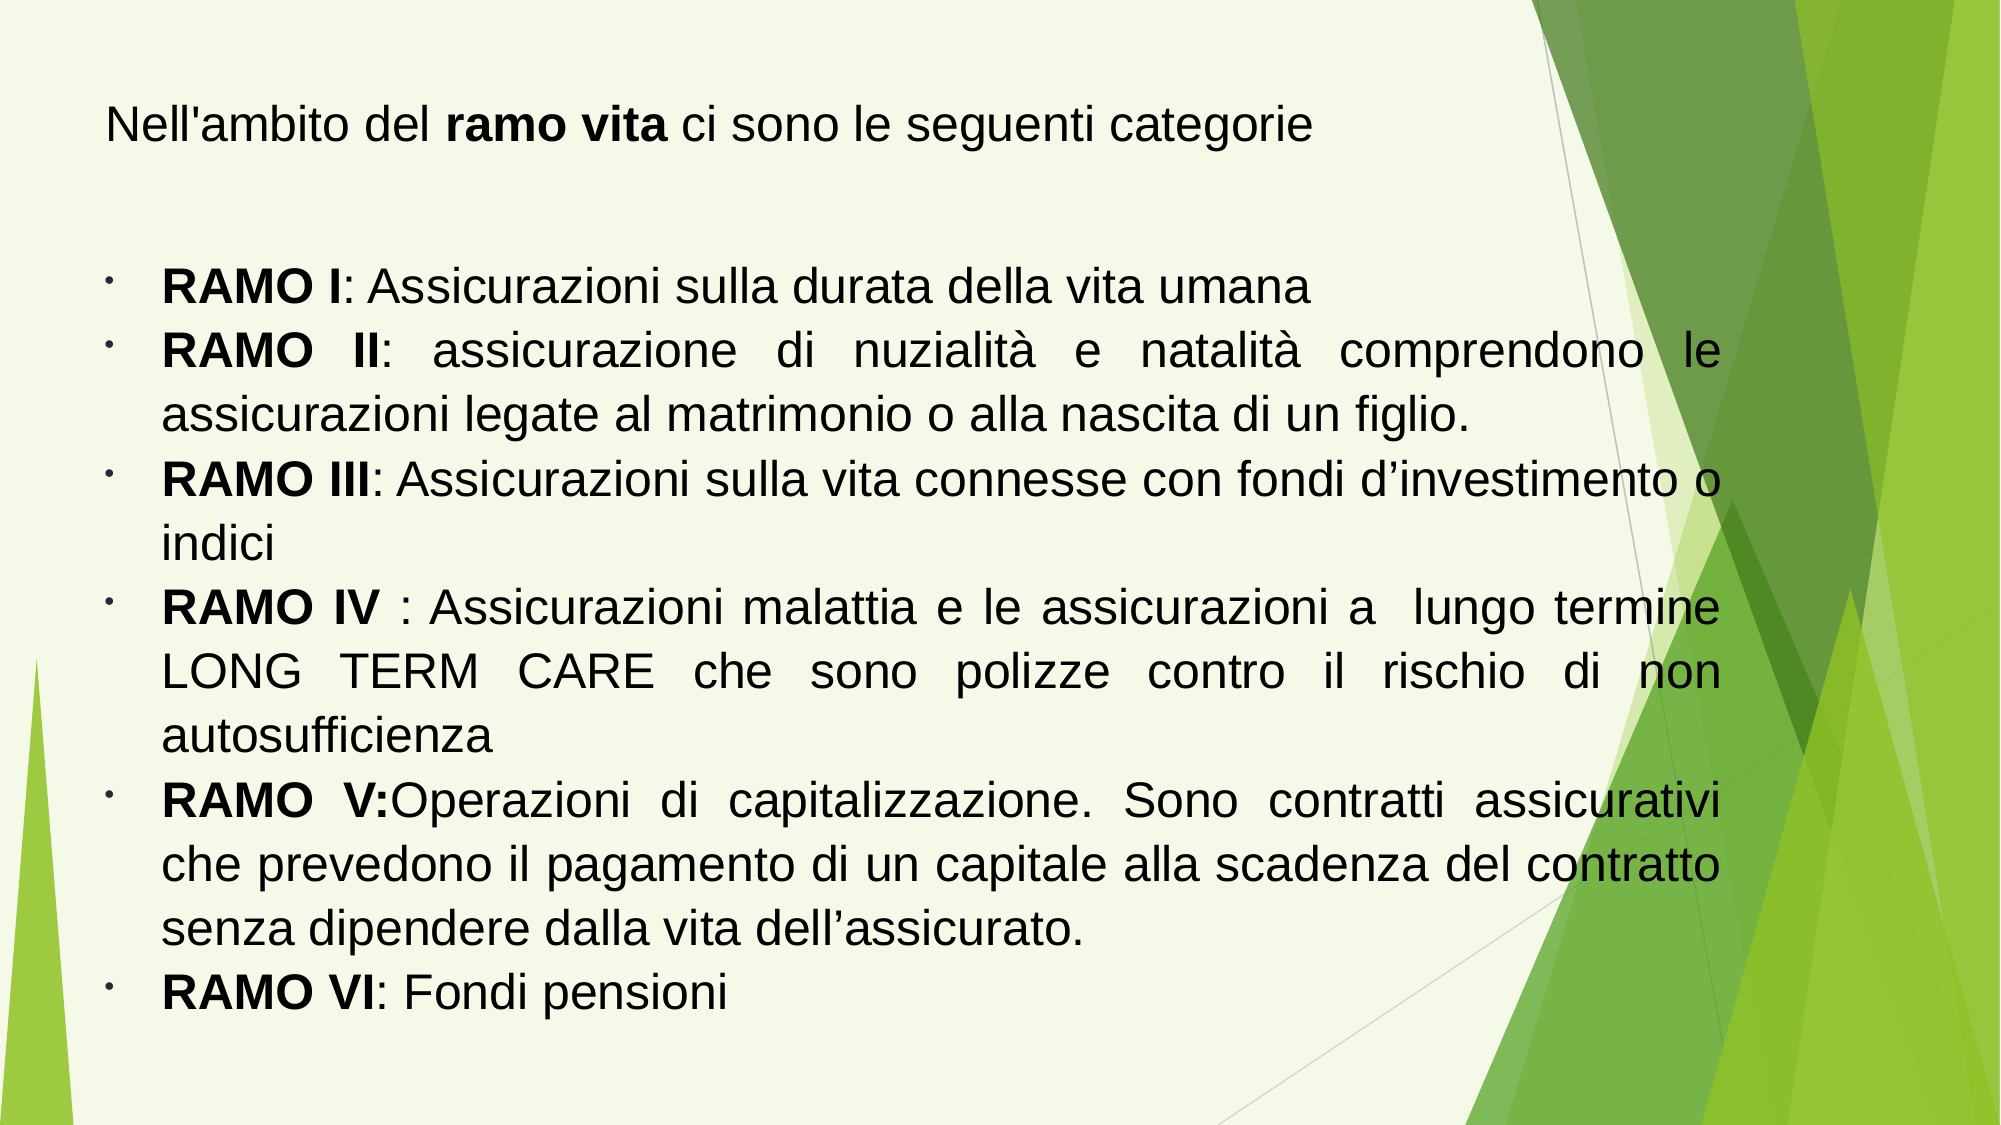

Nell'ambito del ramo vita ci sono le seguenti categorie
RAMO I: Assicurazioni sulla durata della vita umana
RAMO II: assicurazione di nuzialità e natalità comprendono le assicurazioni legate al matrimonio o alla nascita di un figlio.
RAMO III: Assicurazioni sulla vita connesse con fondi d’investimento o indici
RAMO IV : Assicurazioni malattia e le assicurazioni a lungo termine LONG TERM CARE che sono polizze contro il rischio di non autosufficienza
RAMO V:Operazioni di capitalizzazione. Sono contratti assicurativi che prevedono il pagamento di un capitale alla scadenza del contratto senza dipendere dalla vita dell’assicurato.
RAMO VI: Fondi pensioni